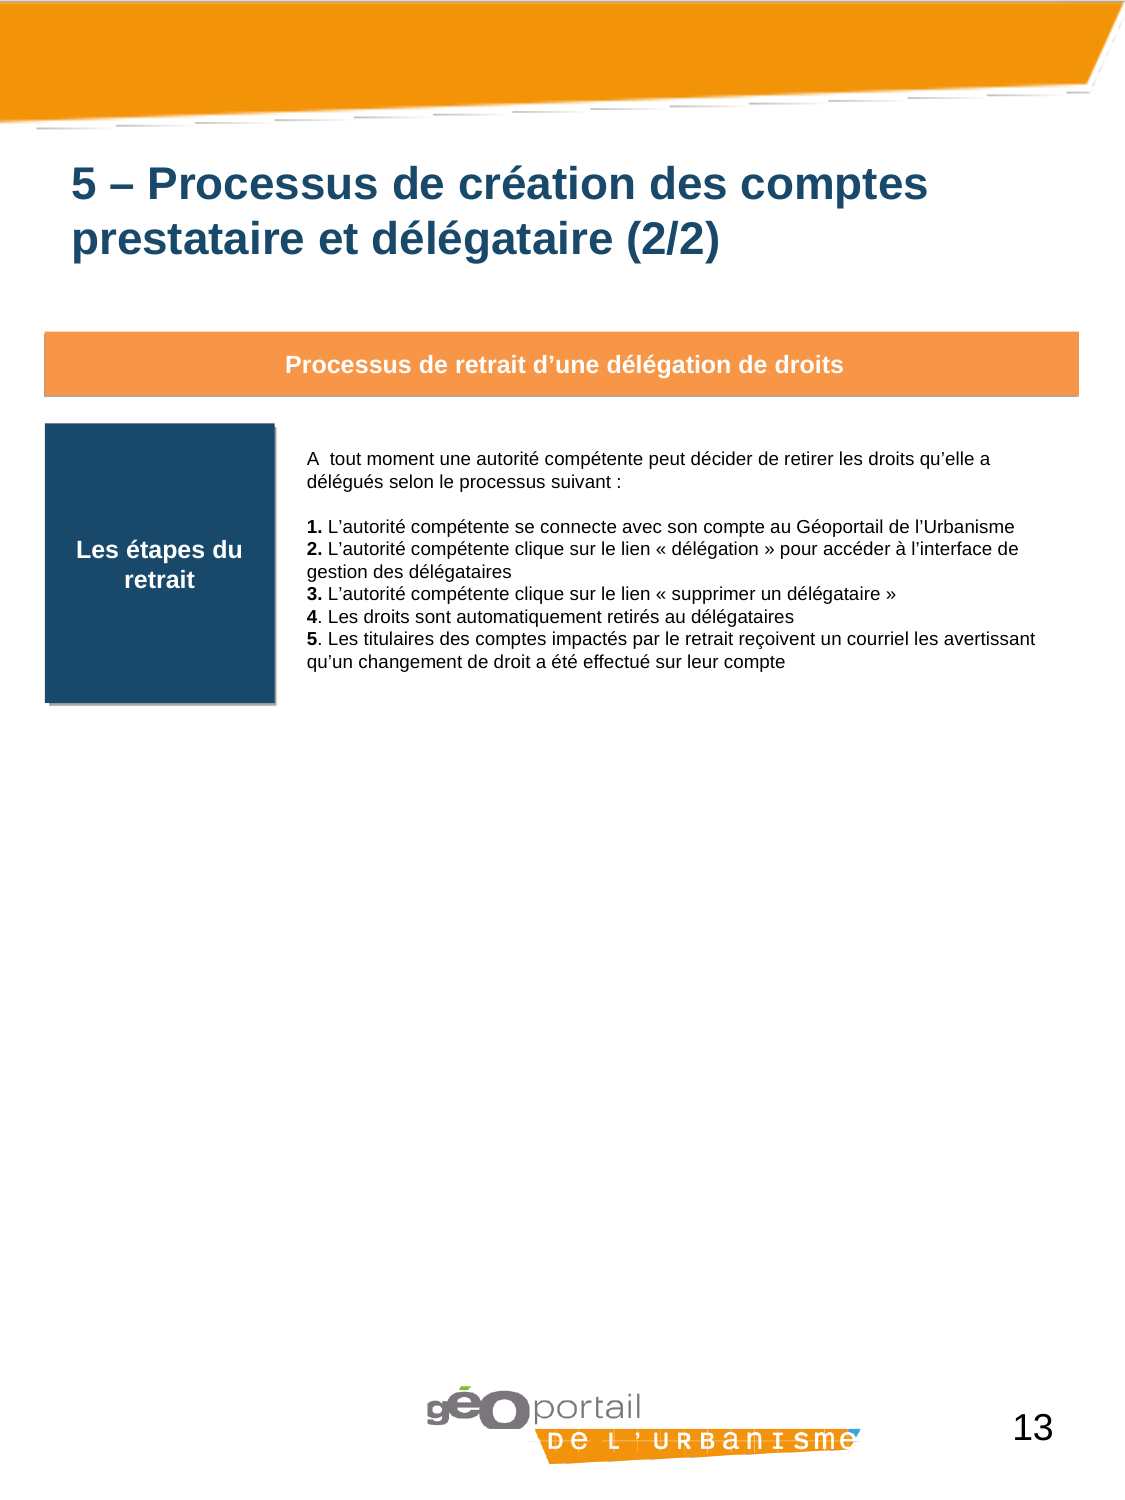

# 5 – Processus de création des comptes prestataire et délégataire (2/2)
 Processus de retrait d’une délégation de droits
Les étapes du retrait
A tout moment une autorité compétente peut décider de retirer les droits qu’elle a délégués selon le processus suivant :
1. L’autorité compétente se connecte avec son compte au Géoportail de l’Urbanisme
2. L’autorité compétente clique sur le lien « délégation » pour accéder à l’interface de gestion des délégataires
3. L’autorité compétente clique sur le lien « supprimer un délégataire »
4. Les droits sont automatiquement retirés au délégataires
5. Les titulaires des comptes impactés par le retrait reçoivent un courriel les avertissant qu’un changement de droit a été effectué sur leur compte